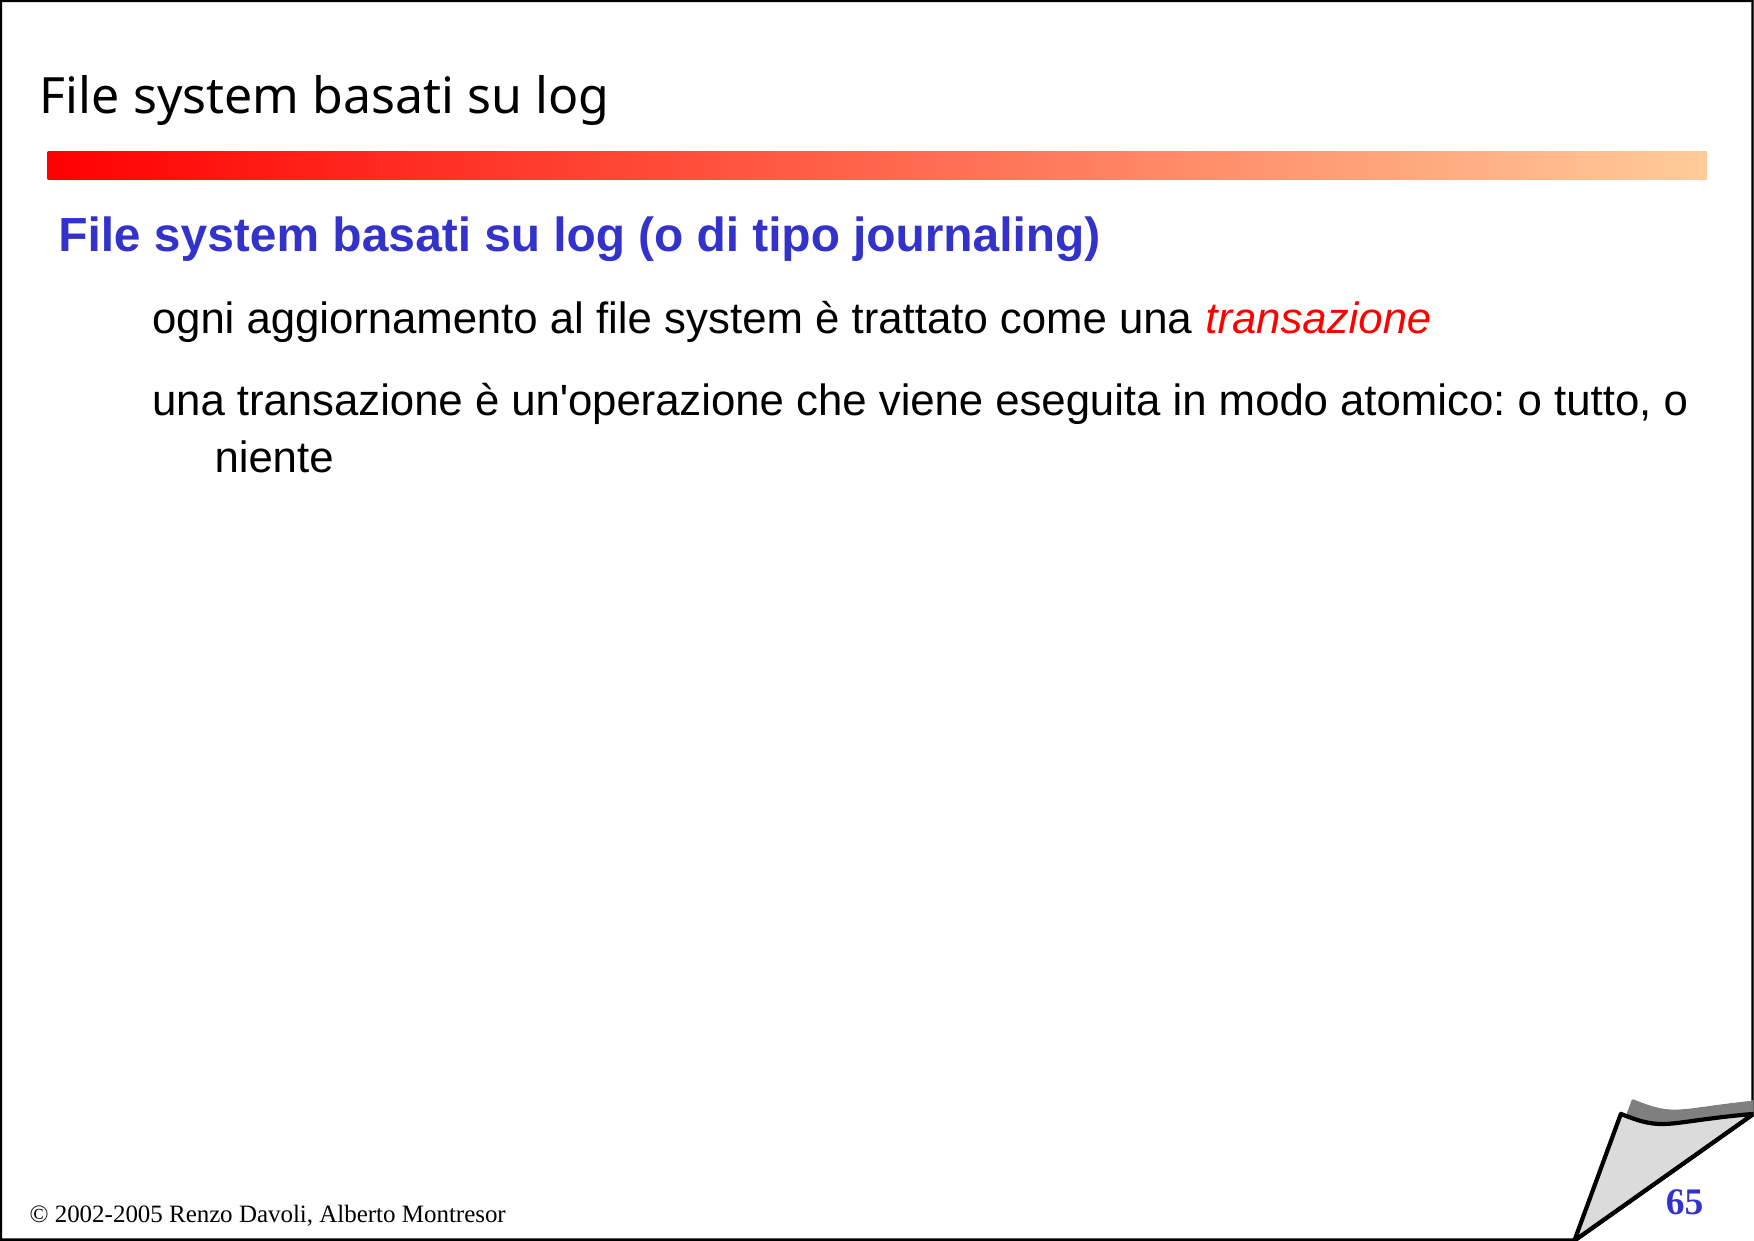

# File system basati su log
File system basati su log (o di tipo journaling)
ogni aggiornamento al file system è trattato come una transazione
una transazione è un'operazione che viene eseguita in modo atomico: o tutto, o niente